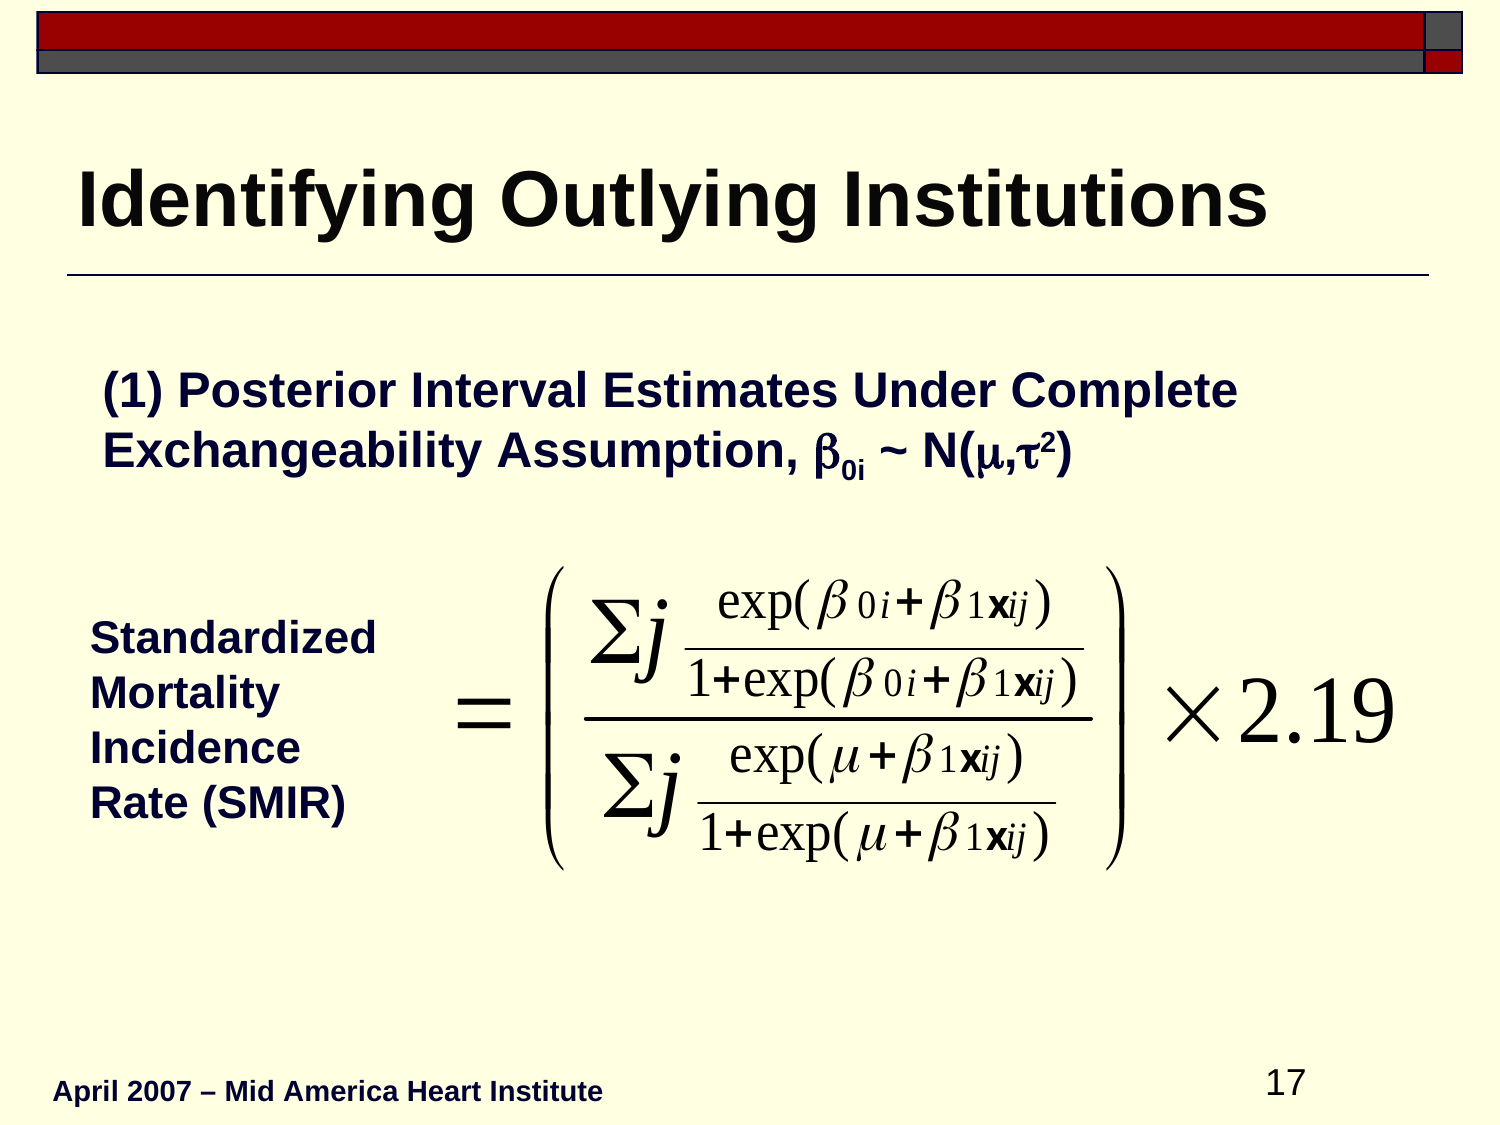

# Identifying Outlying Institutions
| |
| --- |
(1) Posterior Interval Estimates Under Complete Exchangeability Assumption, 0i ~ N(,2)
StandardizedMortality Incidence Rate (SMIR)
17